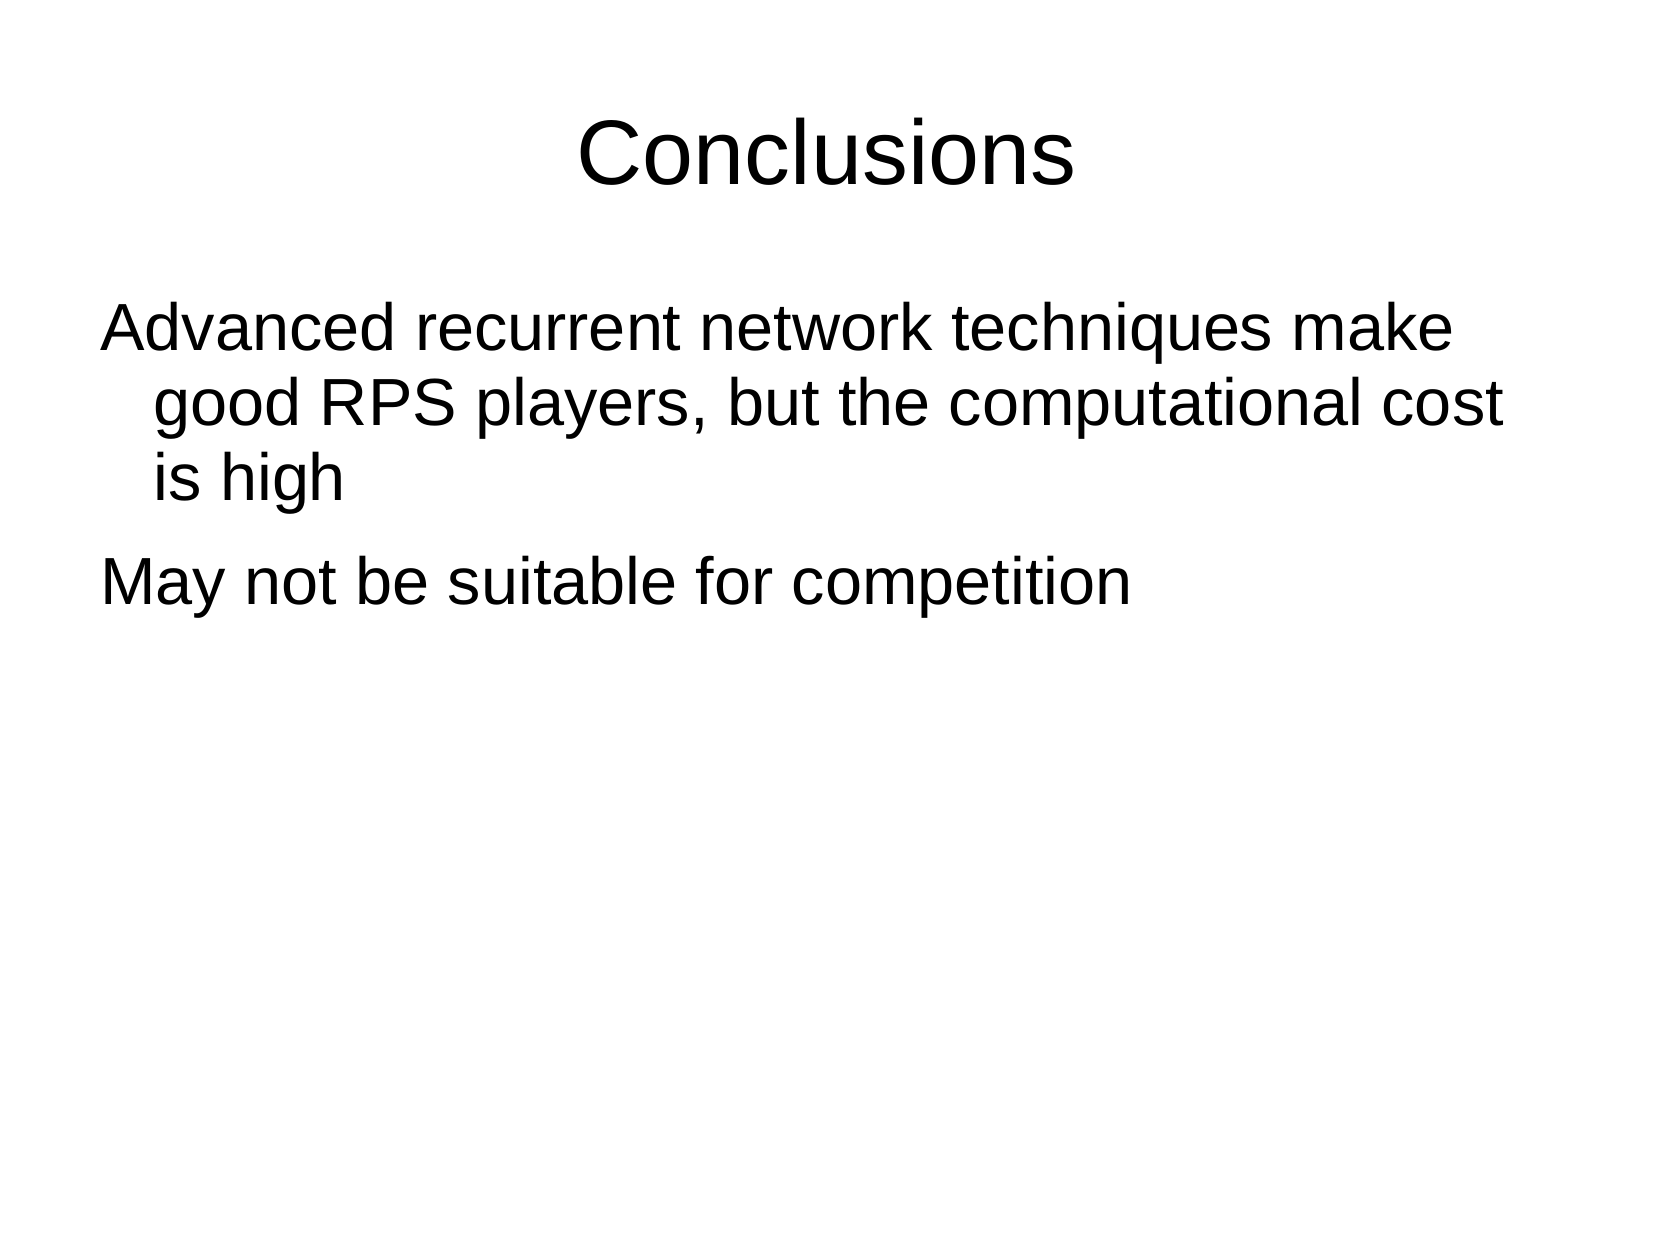

# Conclusions
Advanced recurrent network techniques make good RPS players, but the computational cost is high
May not be suitable for competition